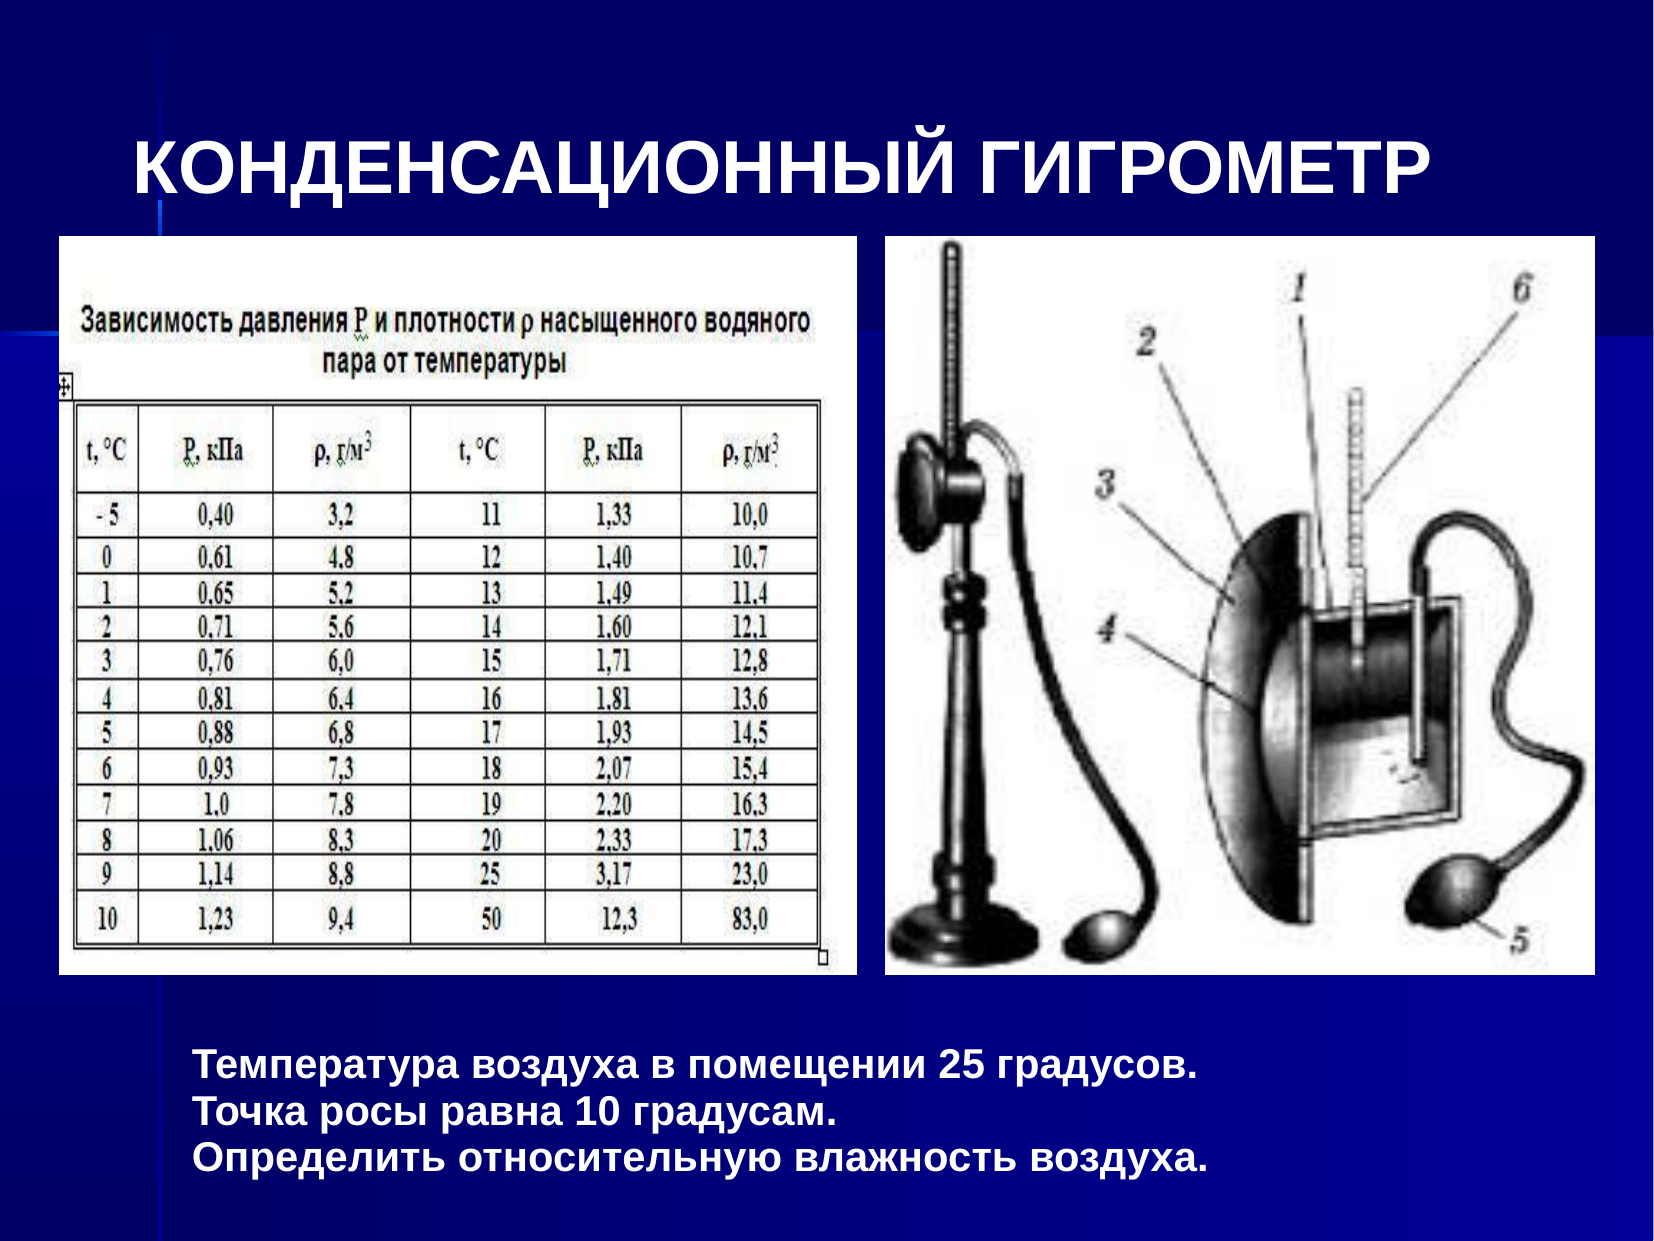

КОНДЕНСАЦИОННЫЙ ГИГРОМЕТР
Температура воздуха в помещении 25 градусов.
Точка росы равна 10 градусам.
Определить относительную влажность воздуха.